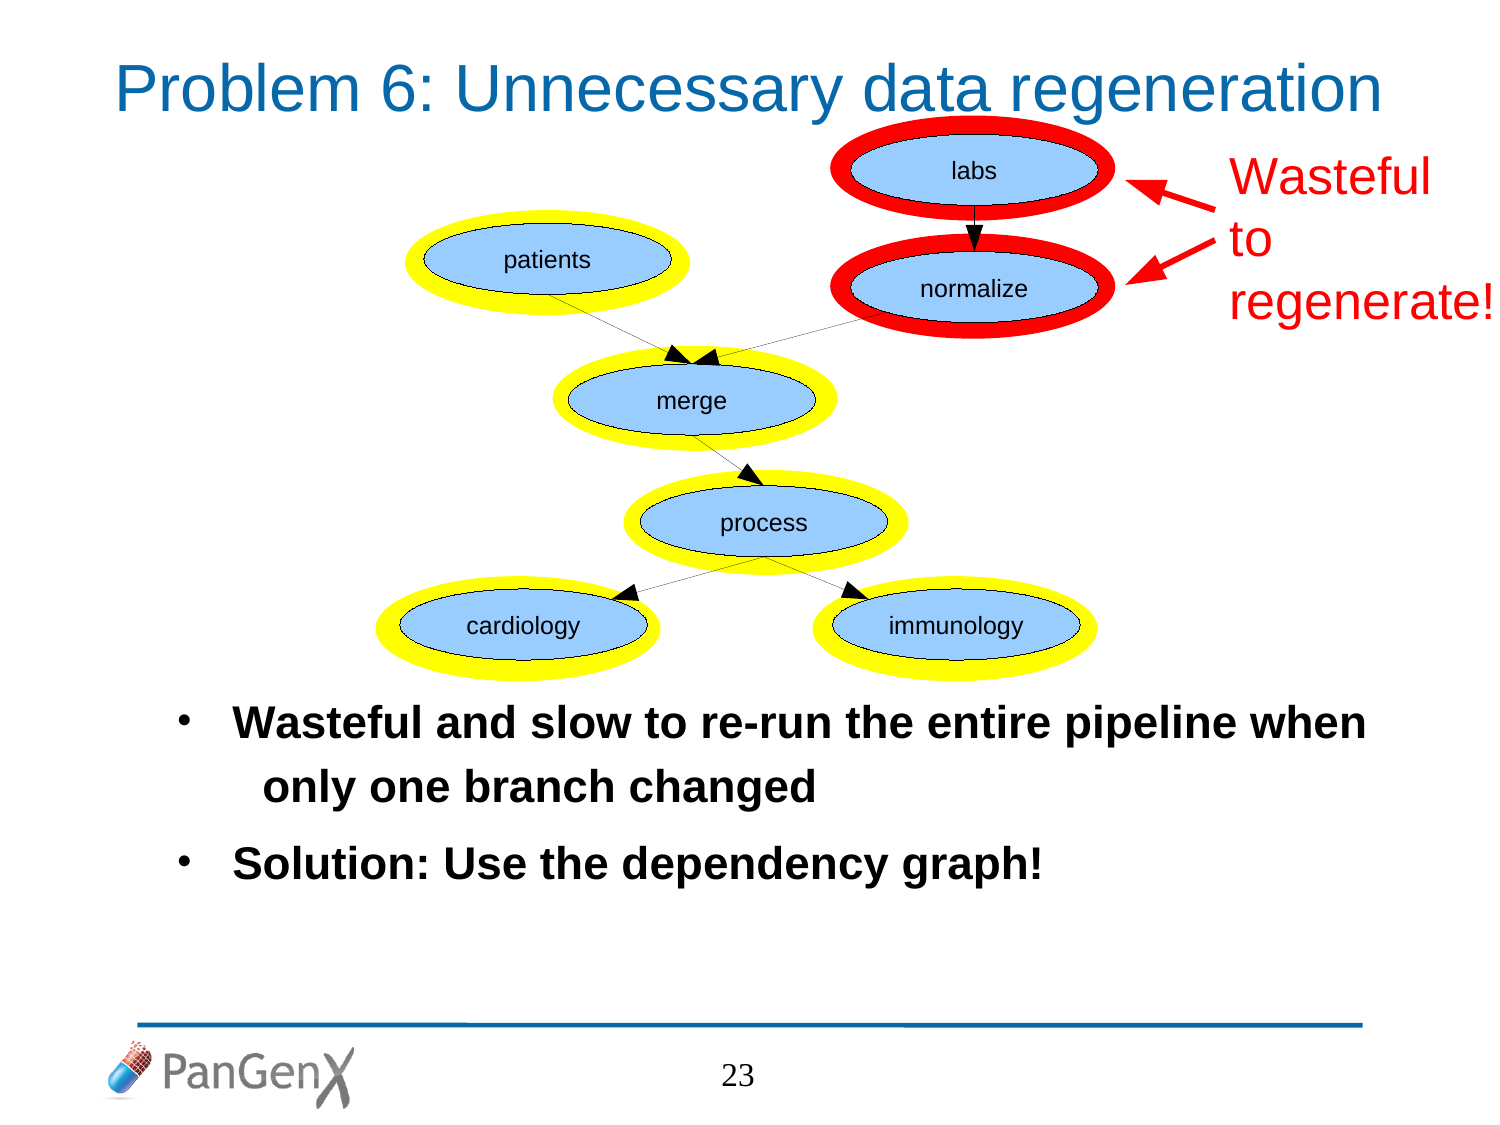

# Problem 6: Unnecessary data regeneration
labs
Wasteful
to
regenerate!
patients
normalize
merge
process
cardiology
immunology
Wasteful and slow to re-run the entire pipeline when only one branch changed
Solution: Use the dependency graph!
23